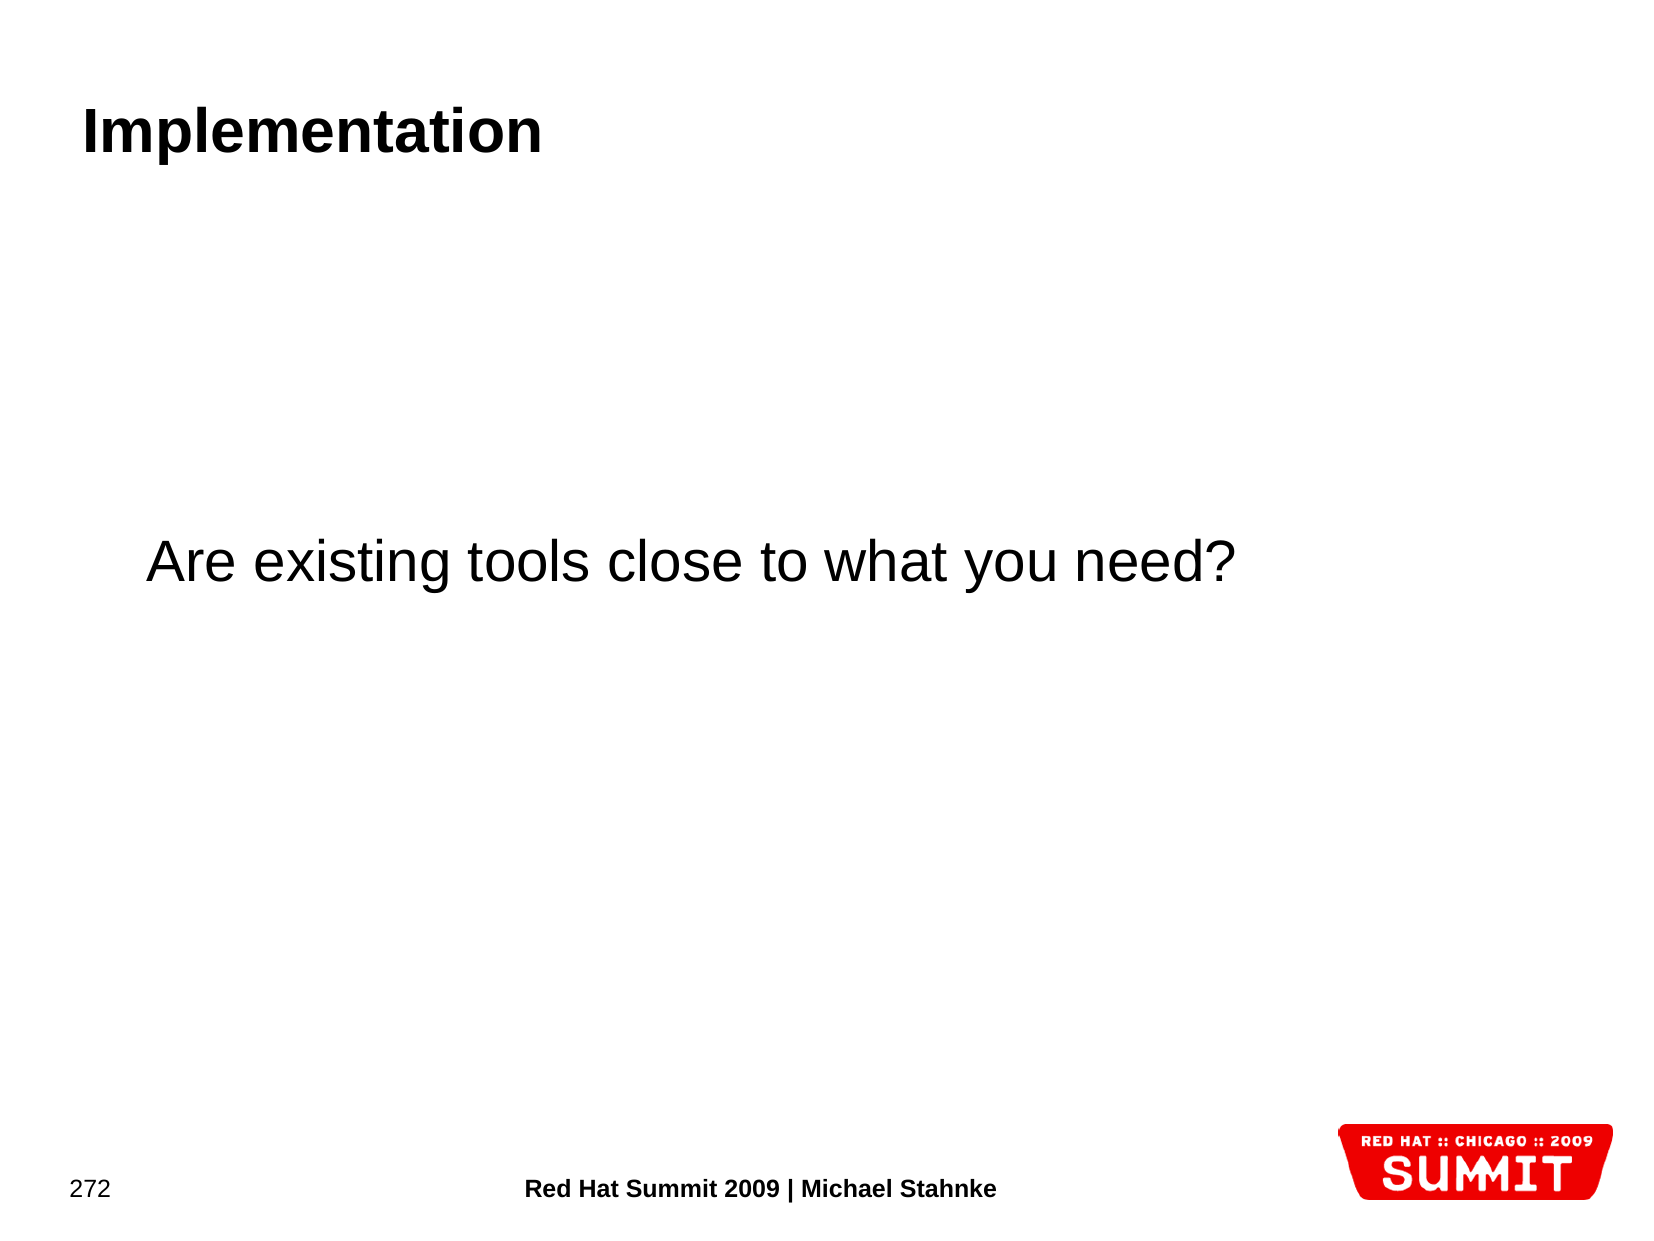

# Implementation
Are existing tools close to what you need?